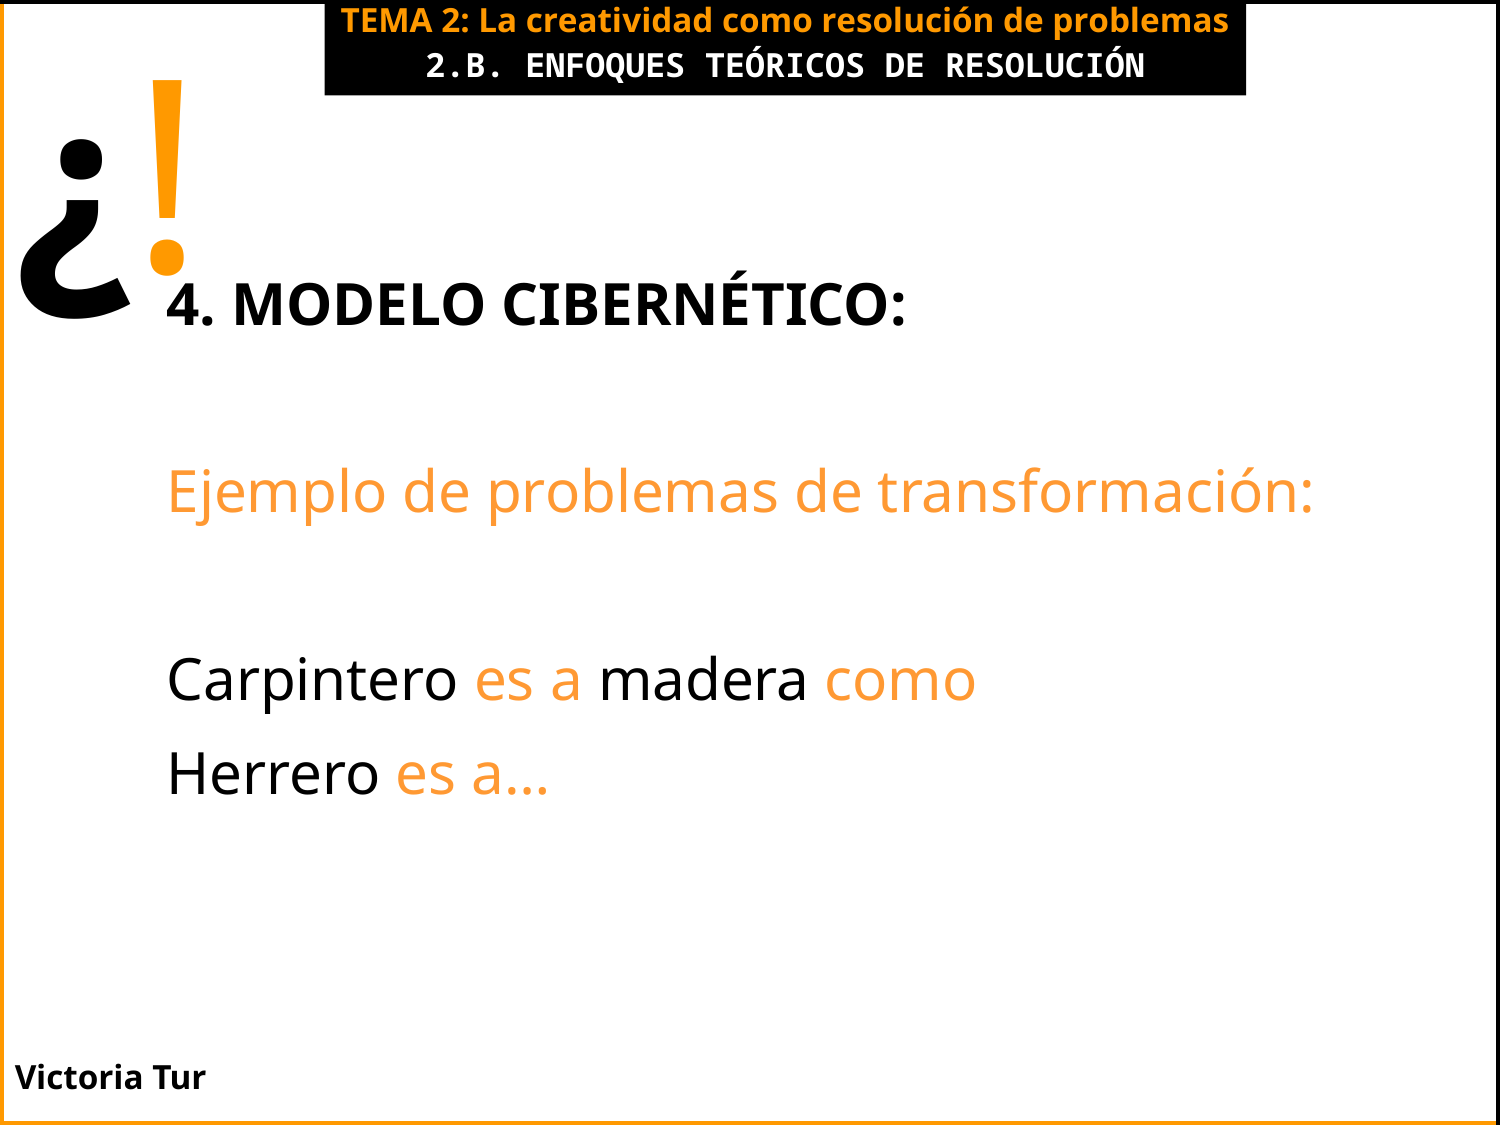

# 4. MODELO CIBERNÉTICO:
Ejemplo de problemas de transformación:
Carpintero es a madera como
Herrero es a…